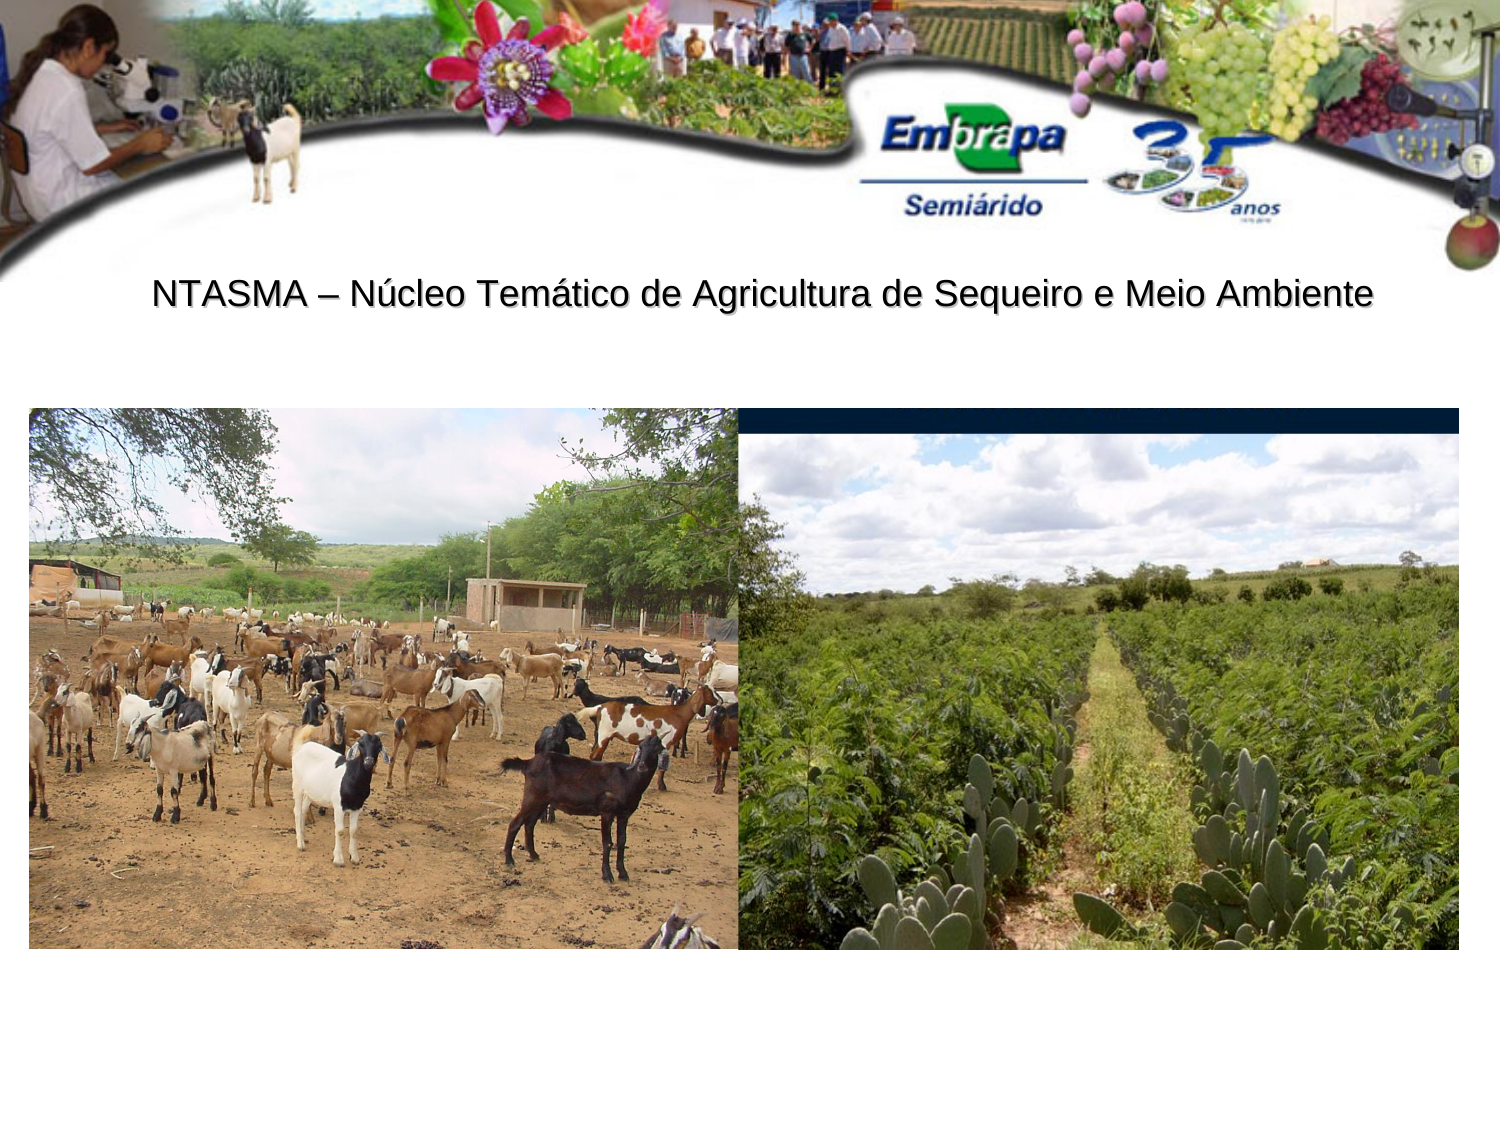

NTASMA – Núcleo Temático de Agricultura de Sequeiro e Meio Ambiente